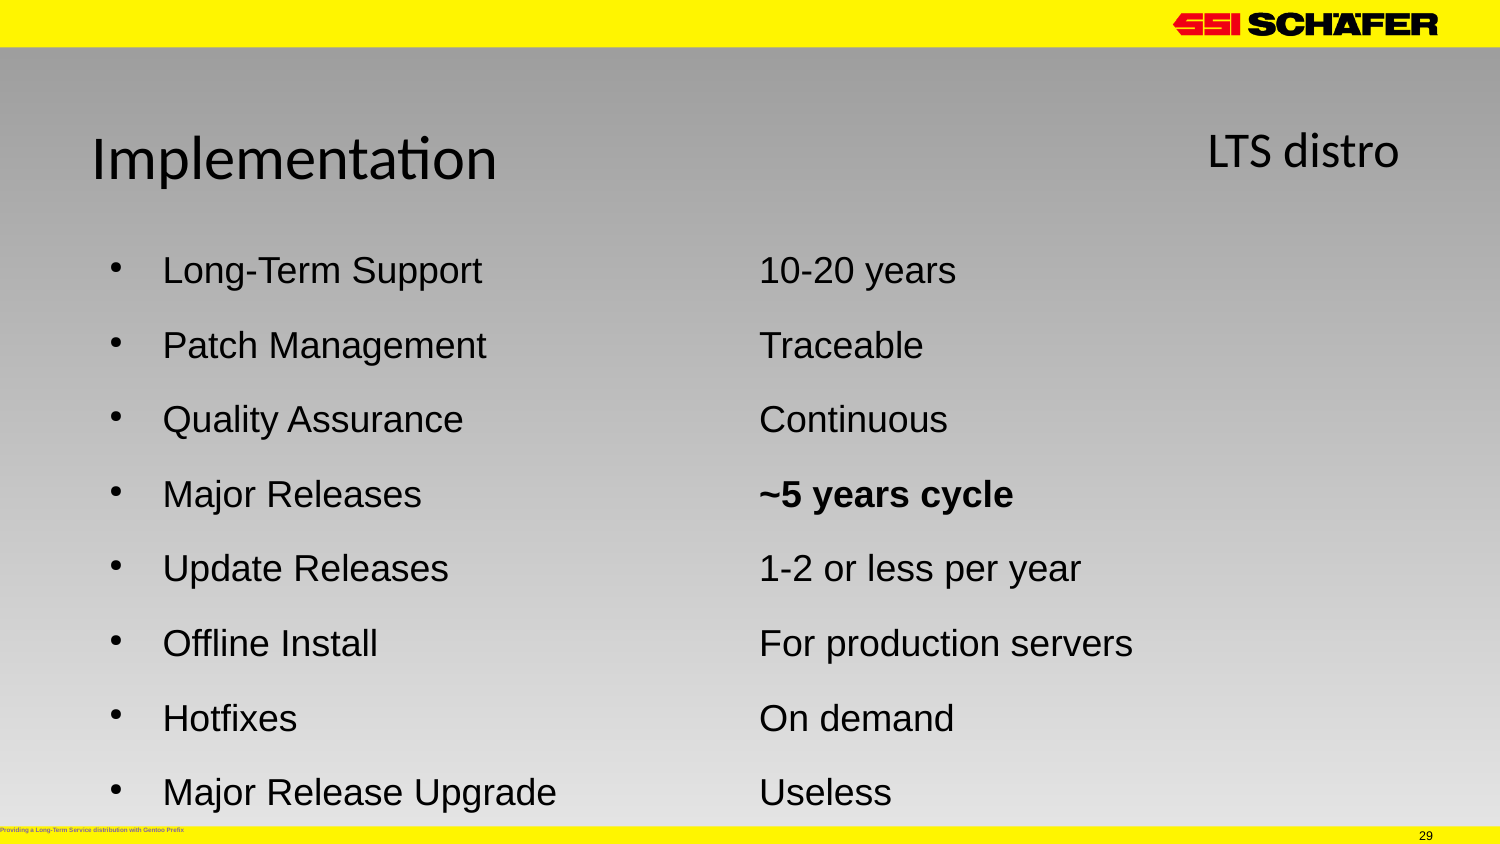

# Implementation
LTS distro
Long-Term Support
Patch Management
Quality Assurance
Major Releases
Update Releases
Offline Install
Hotfixes
Major Release Upgrade
10-20 years
Traceable
Continuous
~5 years cycle
1-2 or less per year
For production servers
On demand
Useless
© 2015 SSI Schäfer